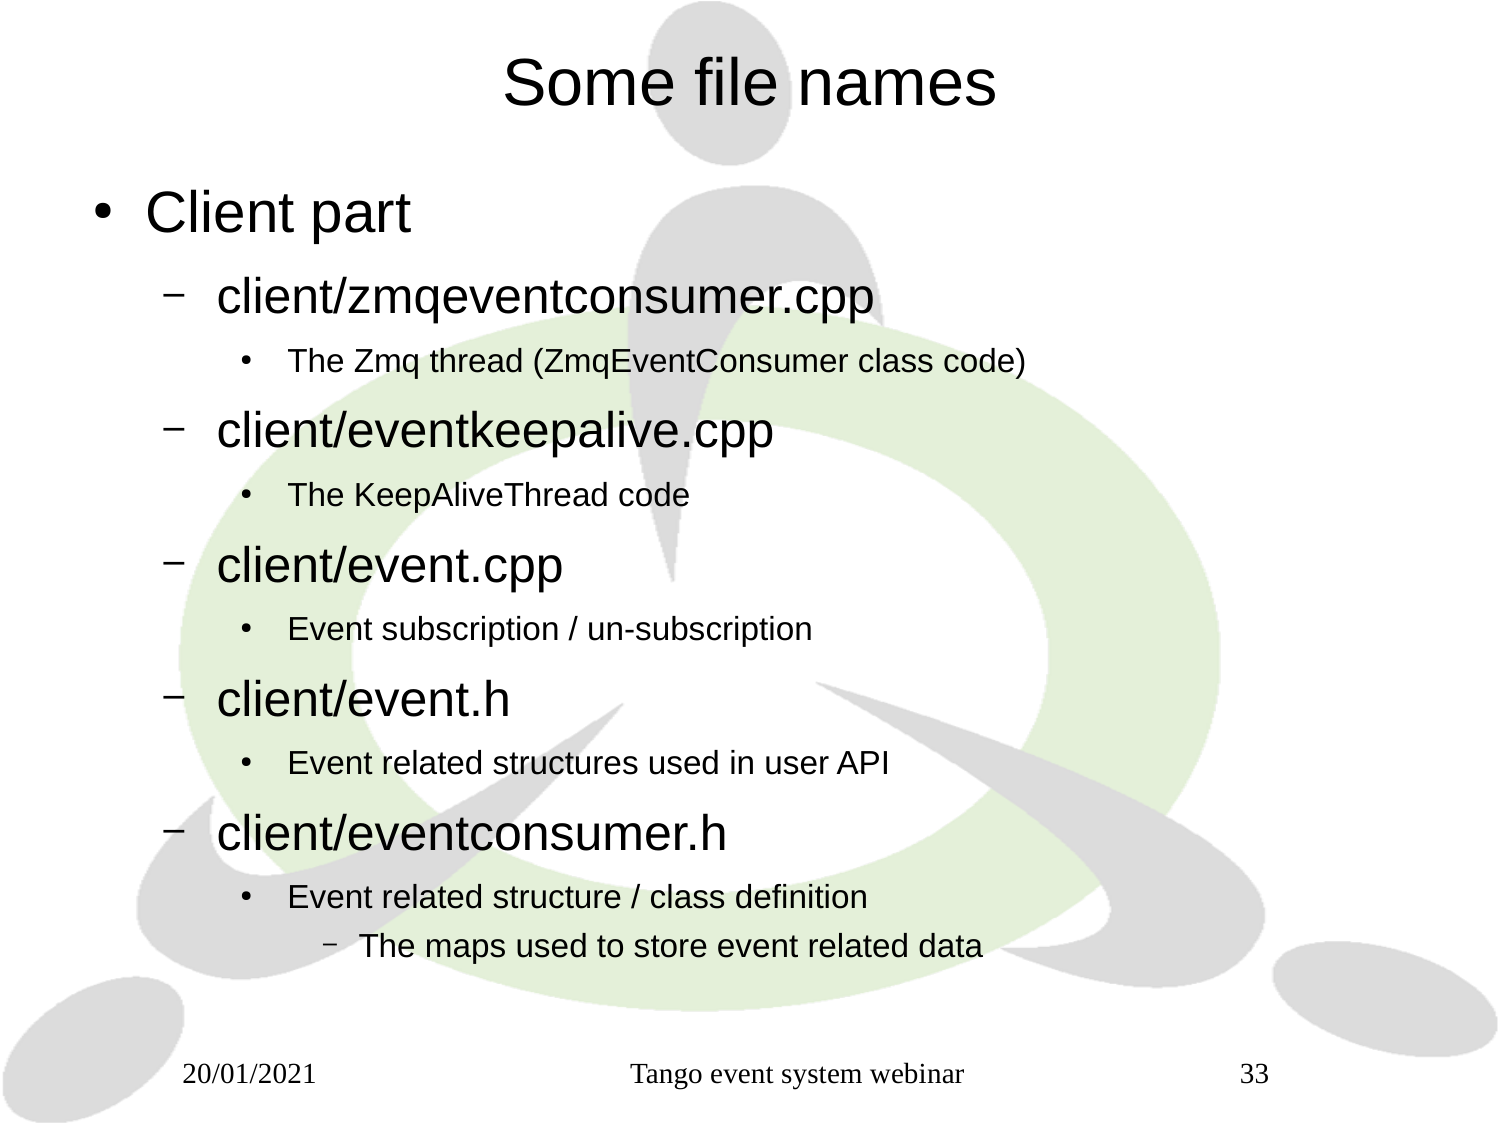

# Some file names
Client part
client/zmqeventconsumer.cpp
The Zmq thread (ZmqEventConsumer class code)
client/eventkeepalive.cpp
The KeepAliveThread code
client/event.cpp
Event subscription / un-subscription
client/event.h
Event related structures used in user API
client/eventconsumer.h
Event related structure / class definition
The maps used to store event related data
20/01/2021
Tango event system webinar
33